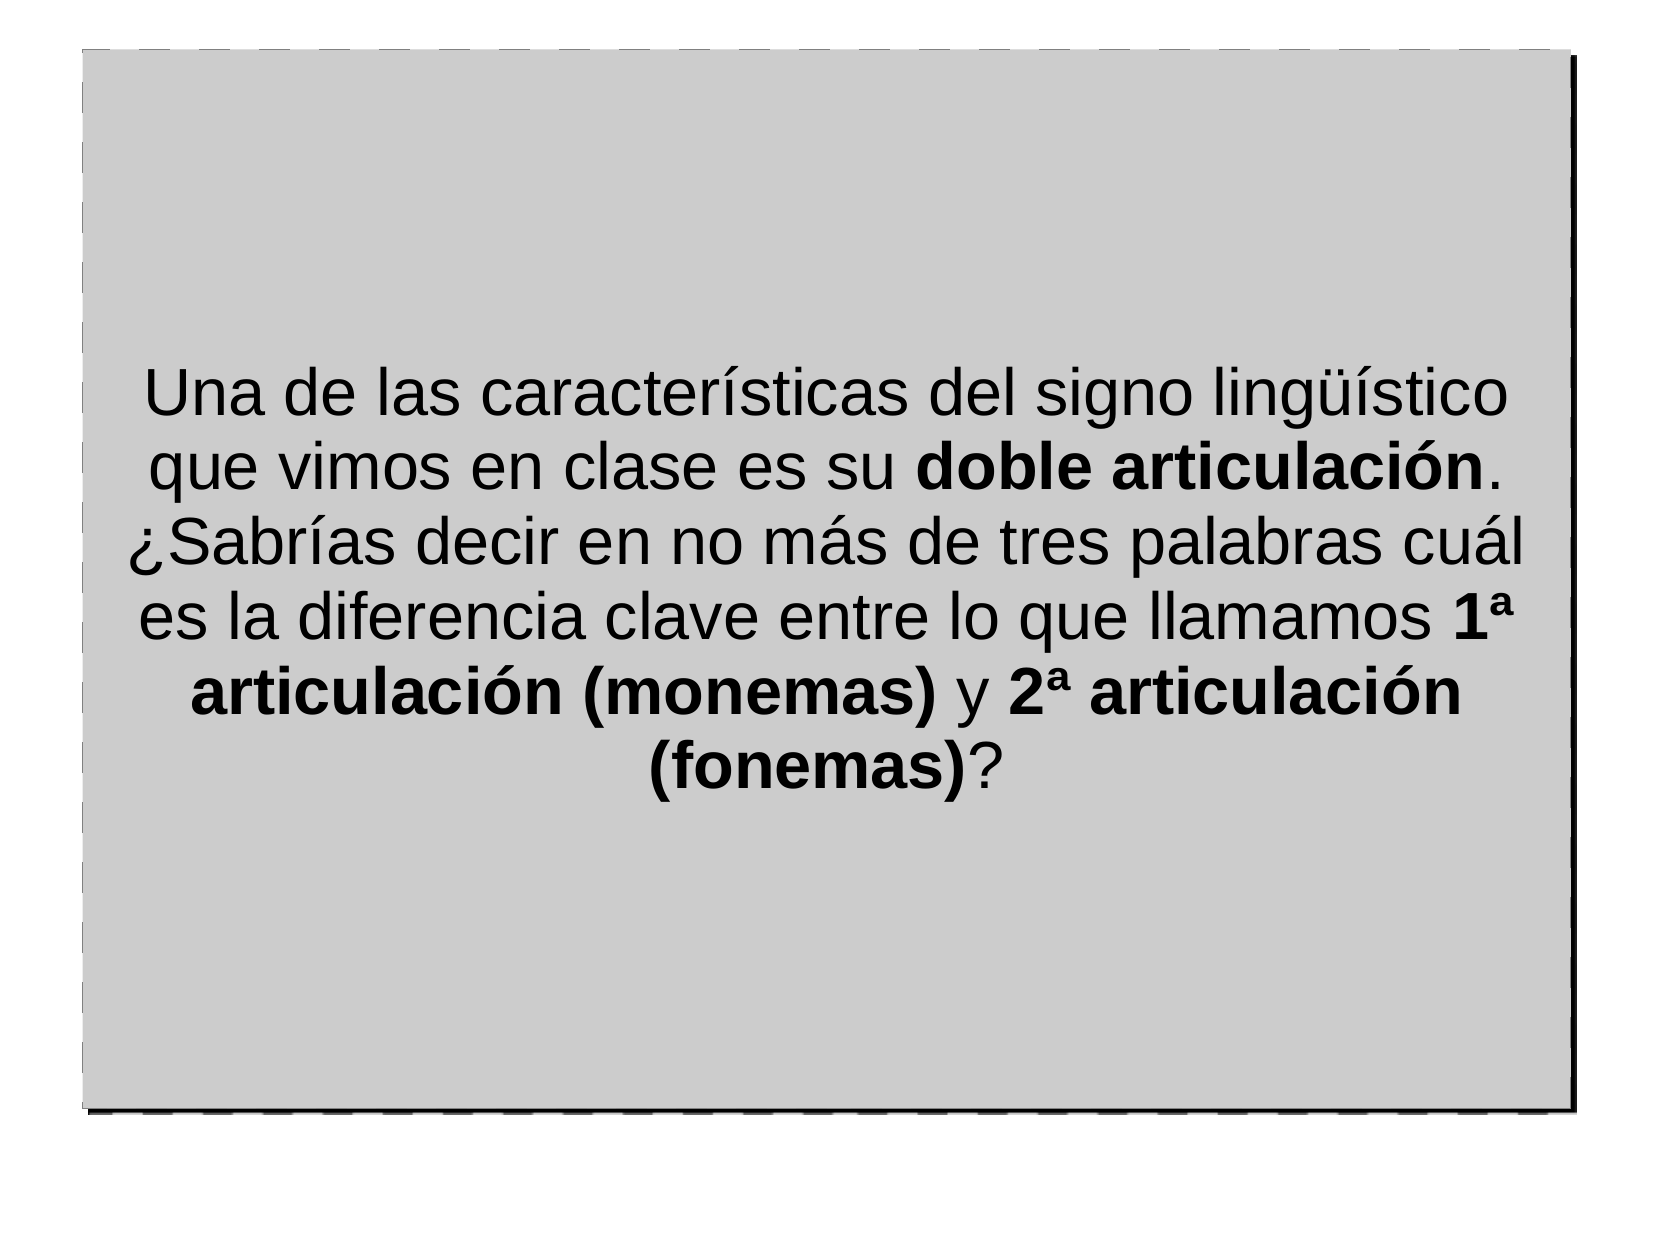

# Una de las características del signo lingüístico que vimos en clase es su doble articulación. ¿Sabrías decir en no más de tres palabras cuál es la diferencia clave entre lo que llamamos 1ª articulación (monemas) y 2ª articulación (fonemas)?